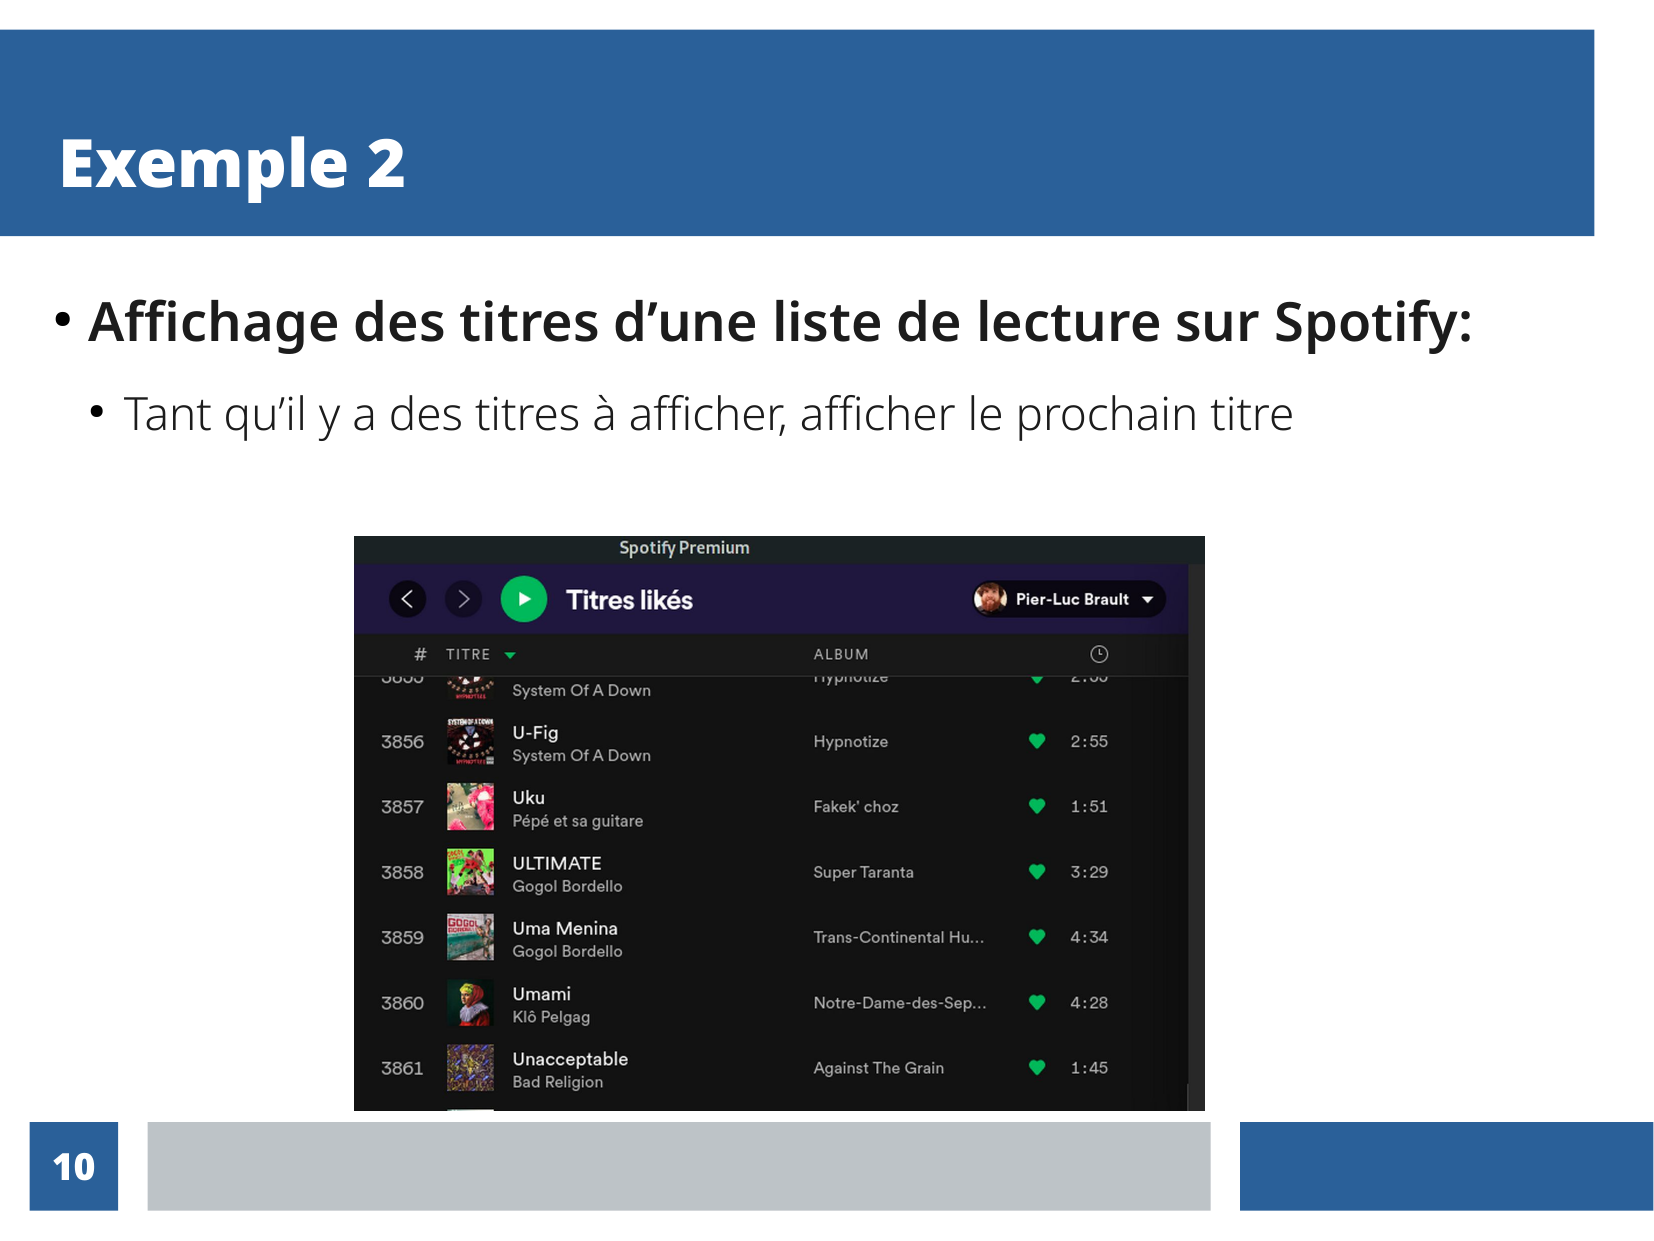

# Exemple 2
Affichage des titres d’une liste de lecture sur Spotify:
Tant qu’il y a des titres à afficher, afficher le prochain titre
10